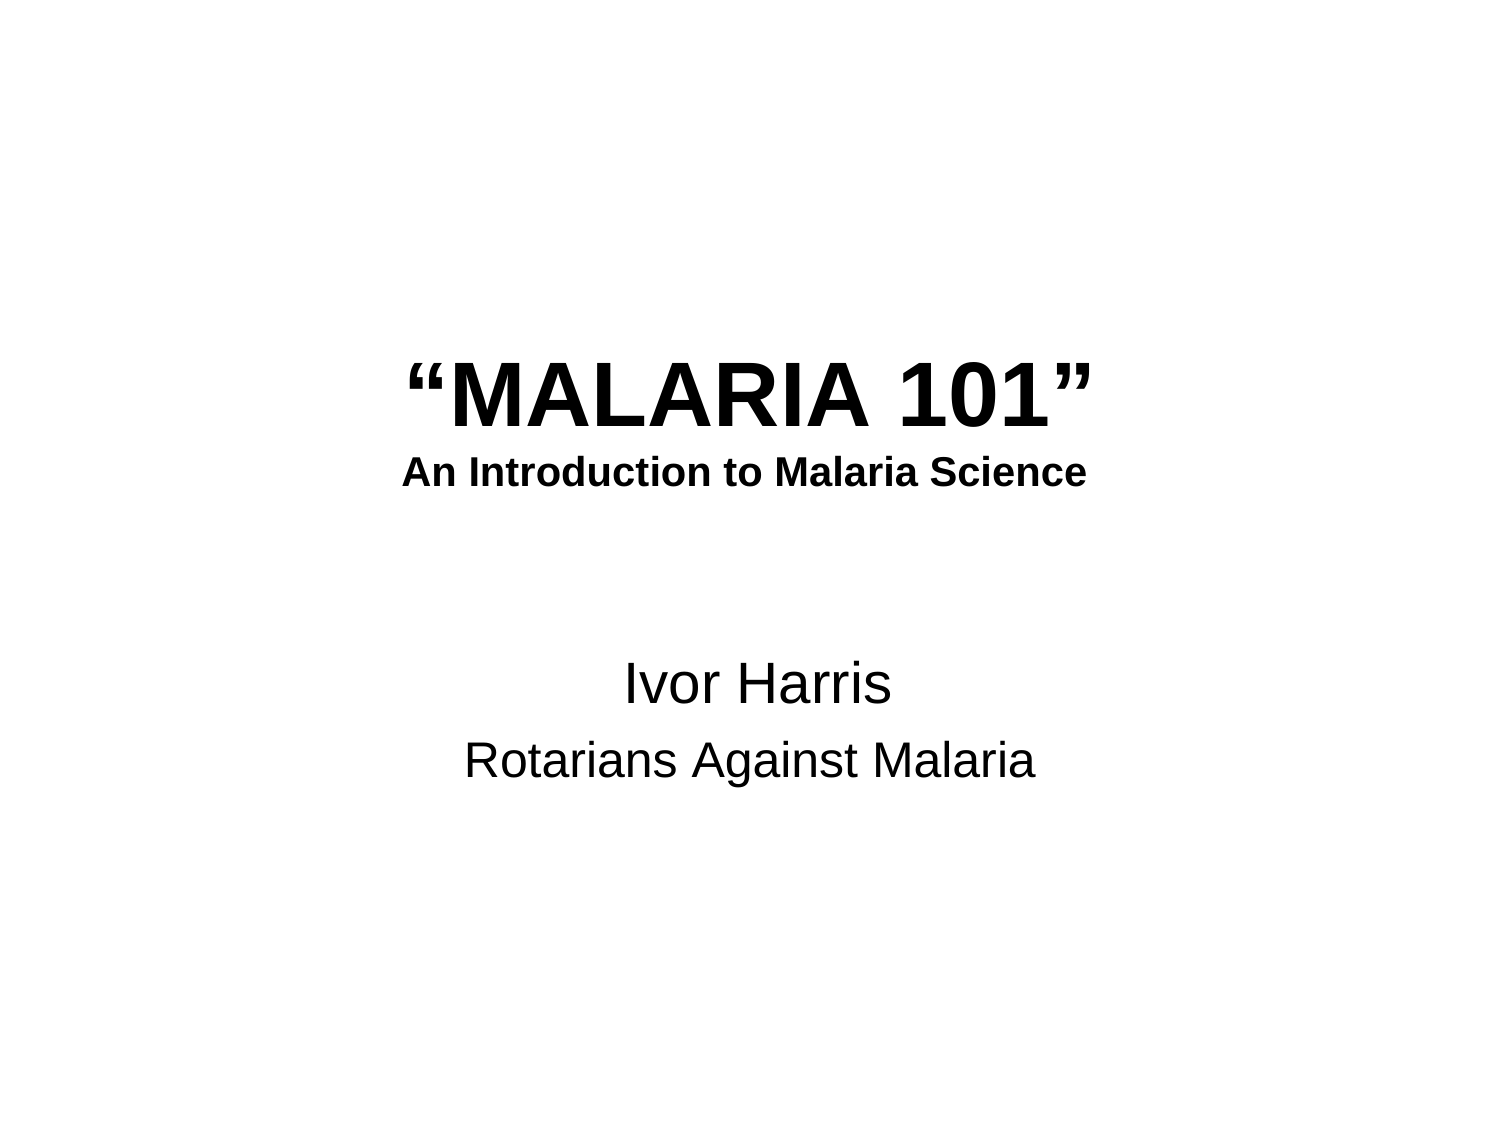

# “MALARIA 101” An Introduction to Malaria Science
 Ivor Harris
Rotarians Against Malaria